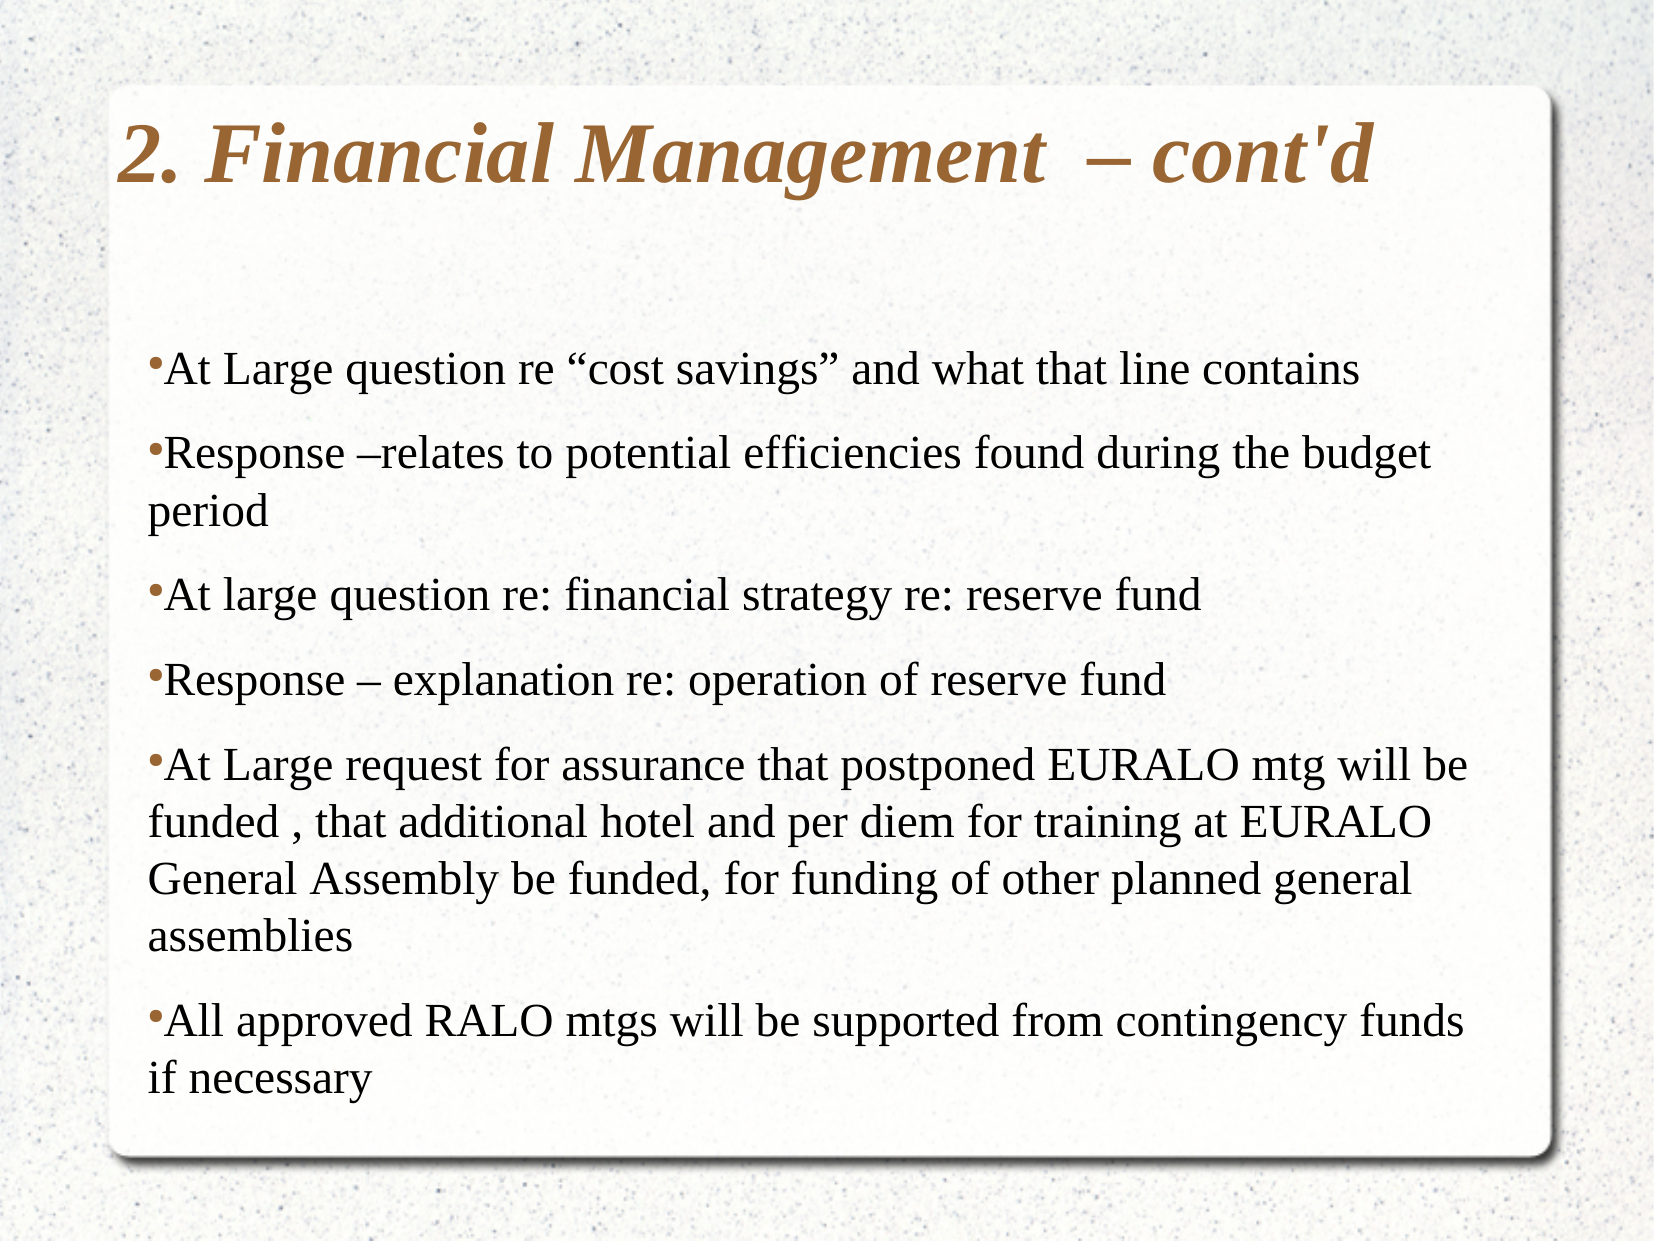

# 2. Financial Management – cont'd
At Large question re “cost savings” and what that line contains
Response –relates to potential efficiencies found during the budget period
At large question re: financial strategy re: reserve fund
Response – explanation re: operation of reserve fund
At Large request for assurance that postponed EURALO mtg will be funded , that additional hotel and per diem for training at EURALO General Assembly be funded, for funding of other planned general assemblies
All approved RALO mtgs will be supported from contingency funds if necessary